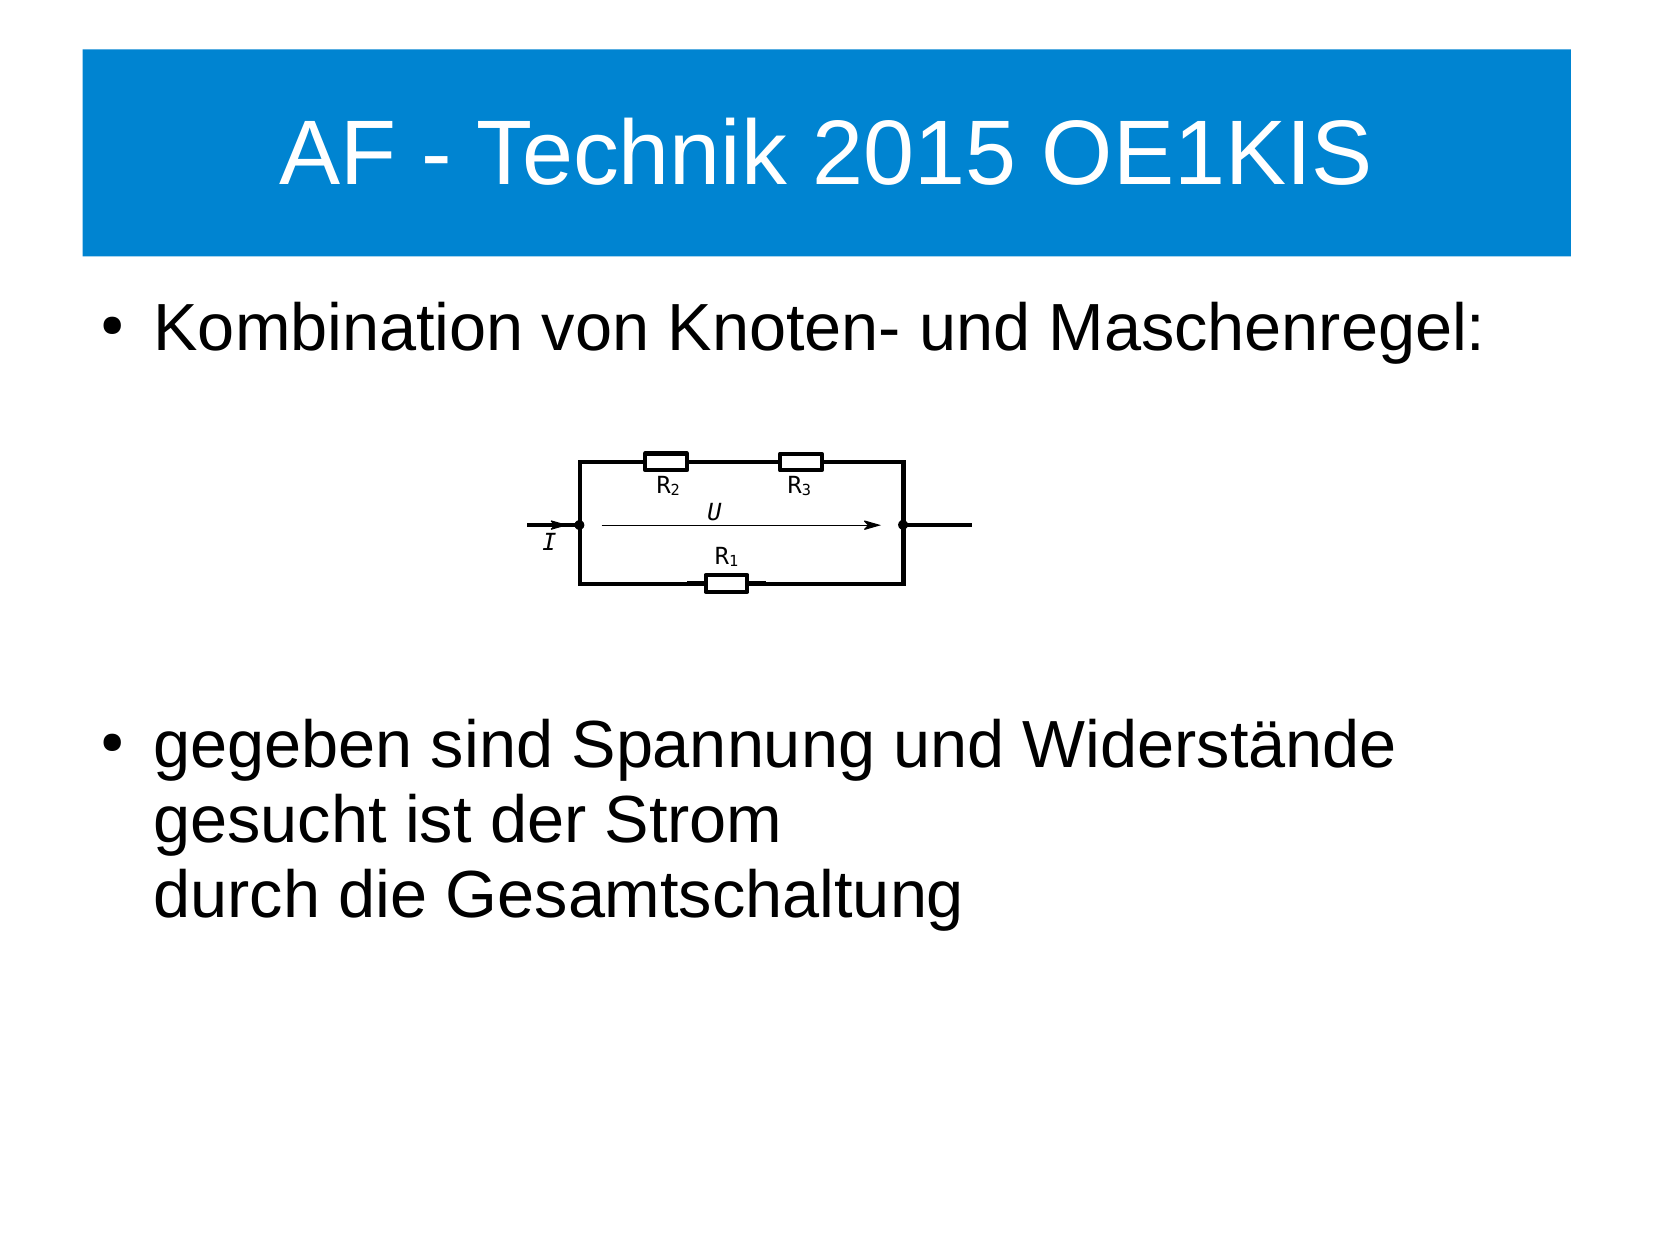

#
AF - Technik 2015 OE1KIS
Kombination von Knoten- und Maschenregel:
gegeben sind Spannung und Widerstände
gesucht ist der Strom
durch die Gesamtschaltung